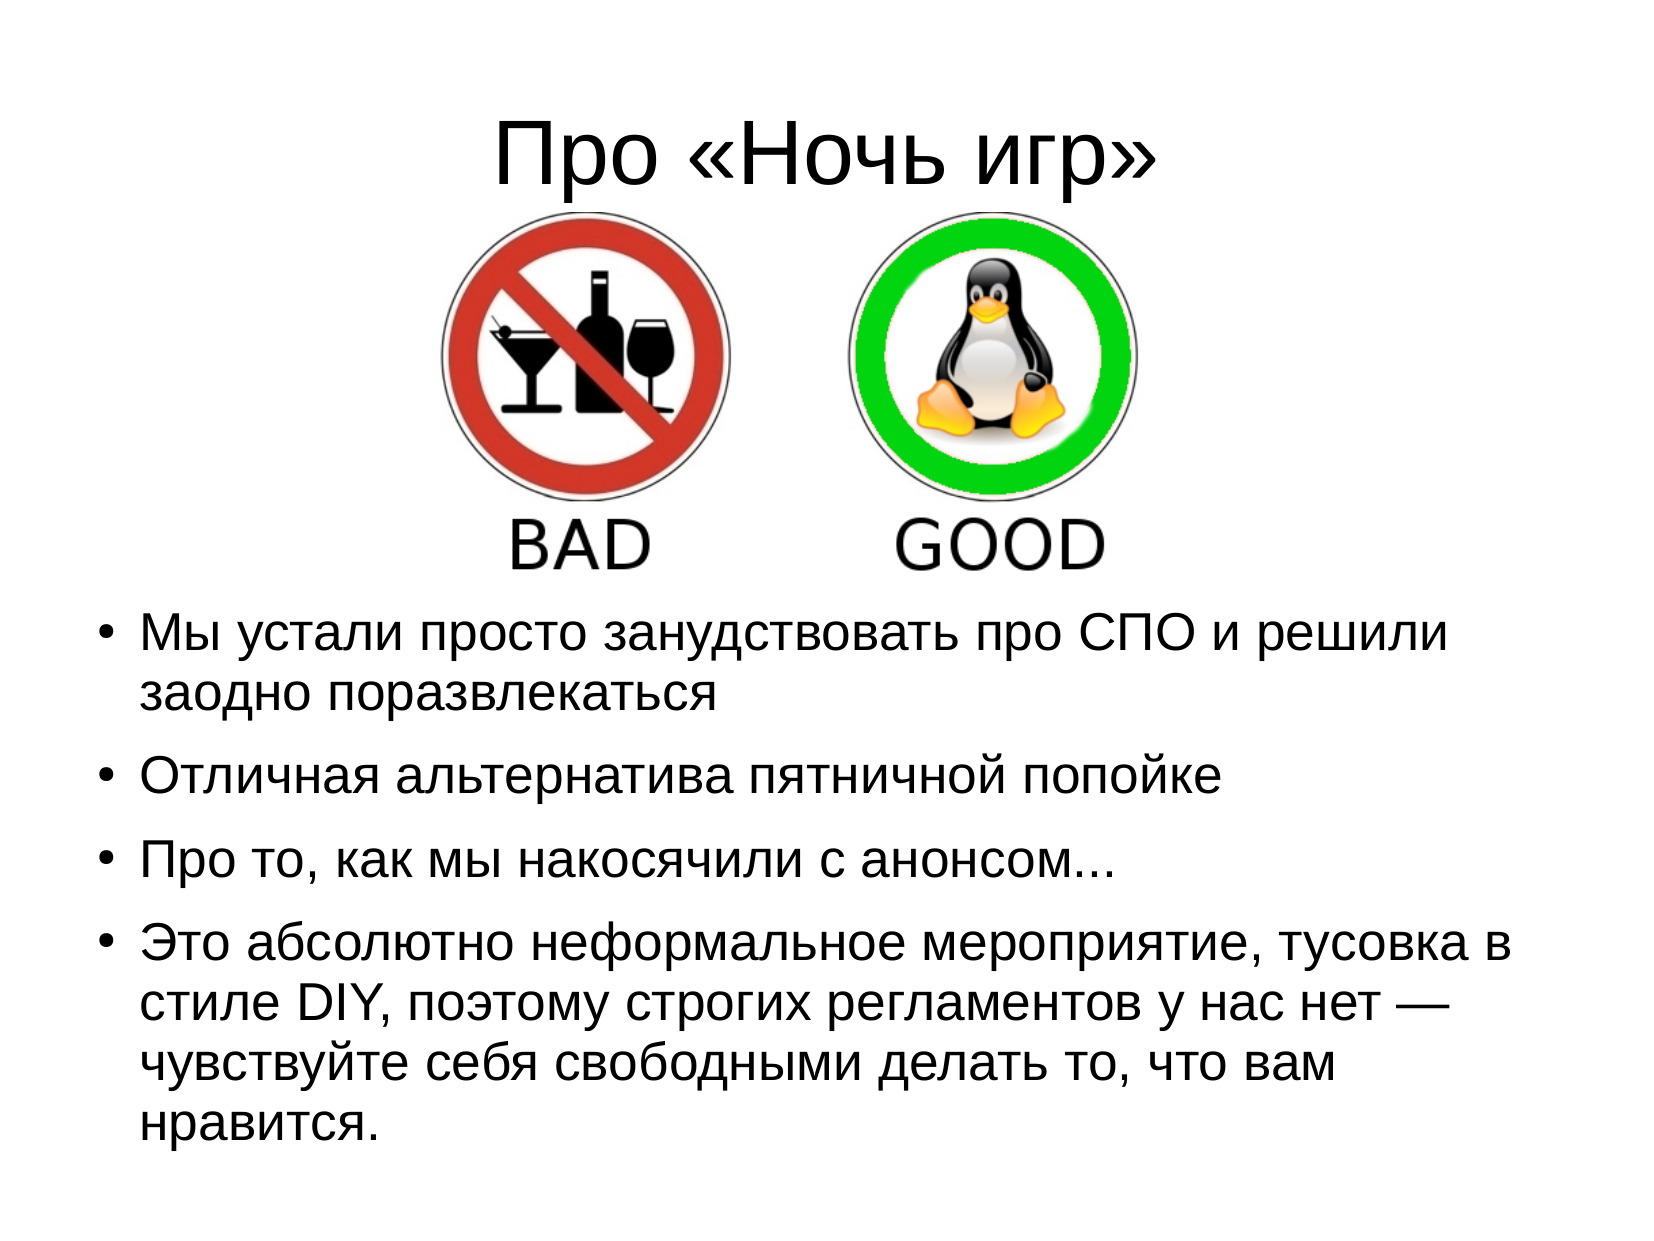

# Про «Ночь игр»
Мы устали просто занудствовать про СПО и решили заодно поразвлекаться
Отличная альтернатива пятничной попойке
Про то, как мы накосячили с анонсом...
Это абсолютно неформальное мероприятие, тусовка в стиле DIY, поэтому строгих регламентов у нас нет — чувствуйте себя свободными делать то, что вам нравится.